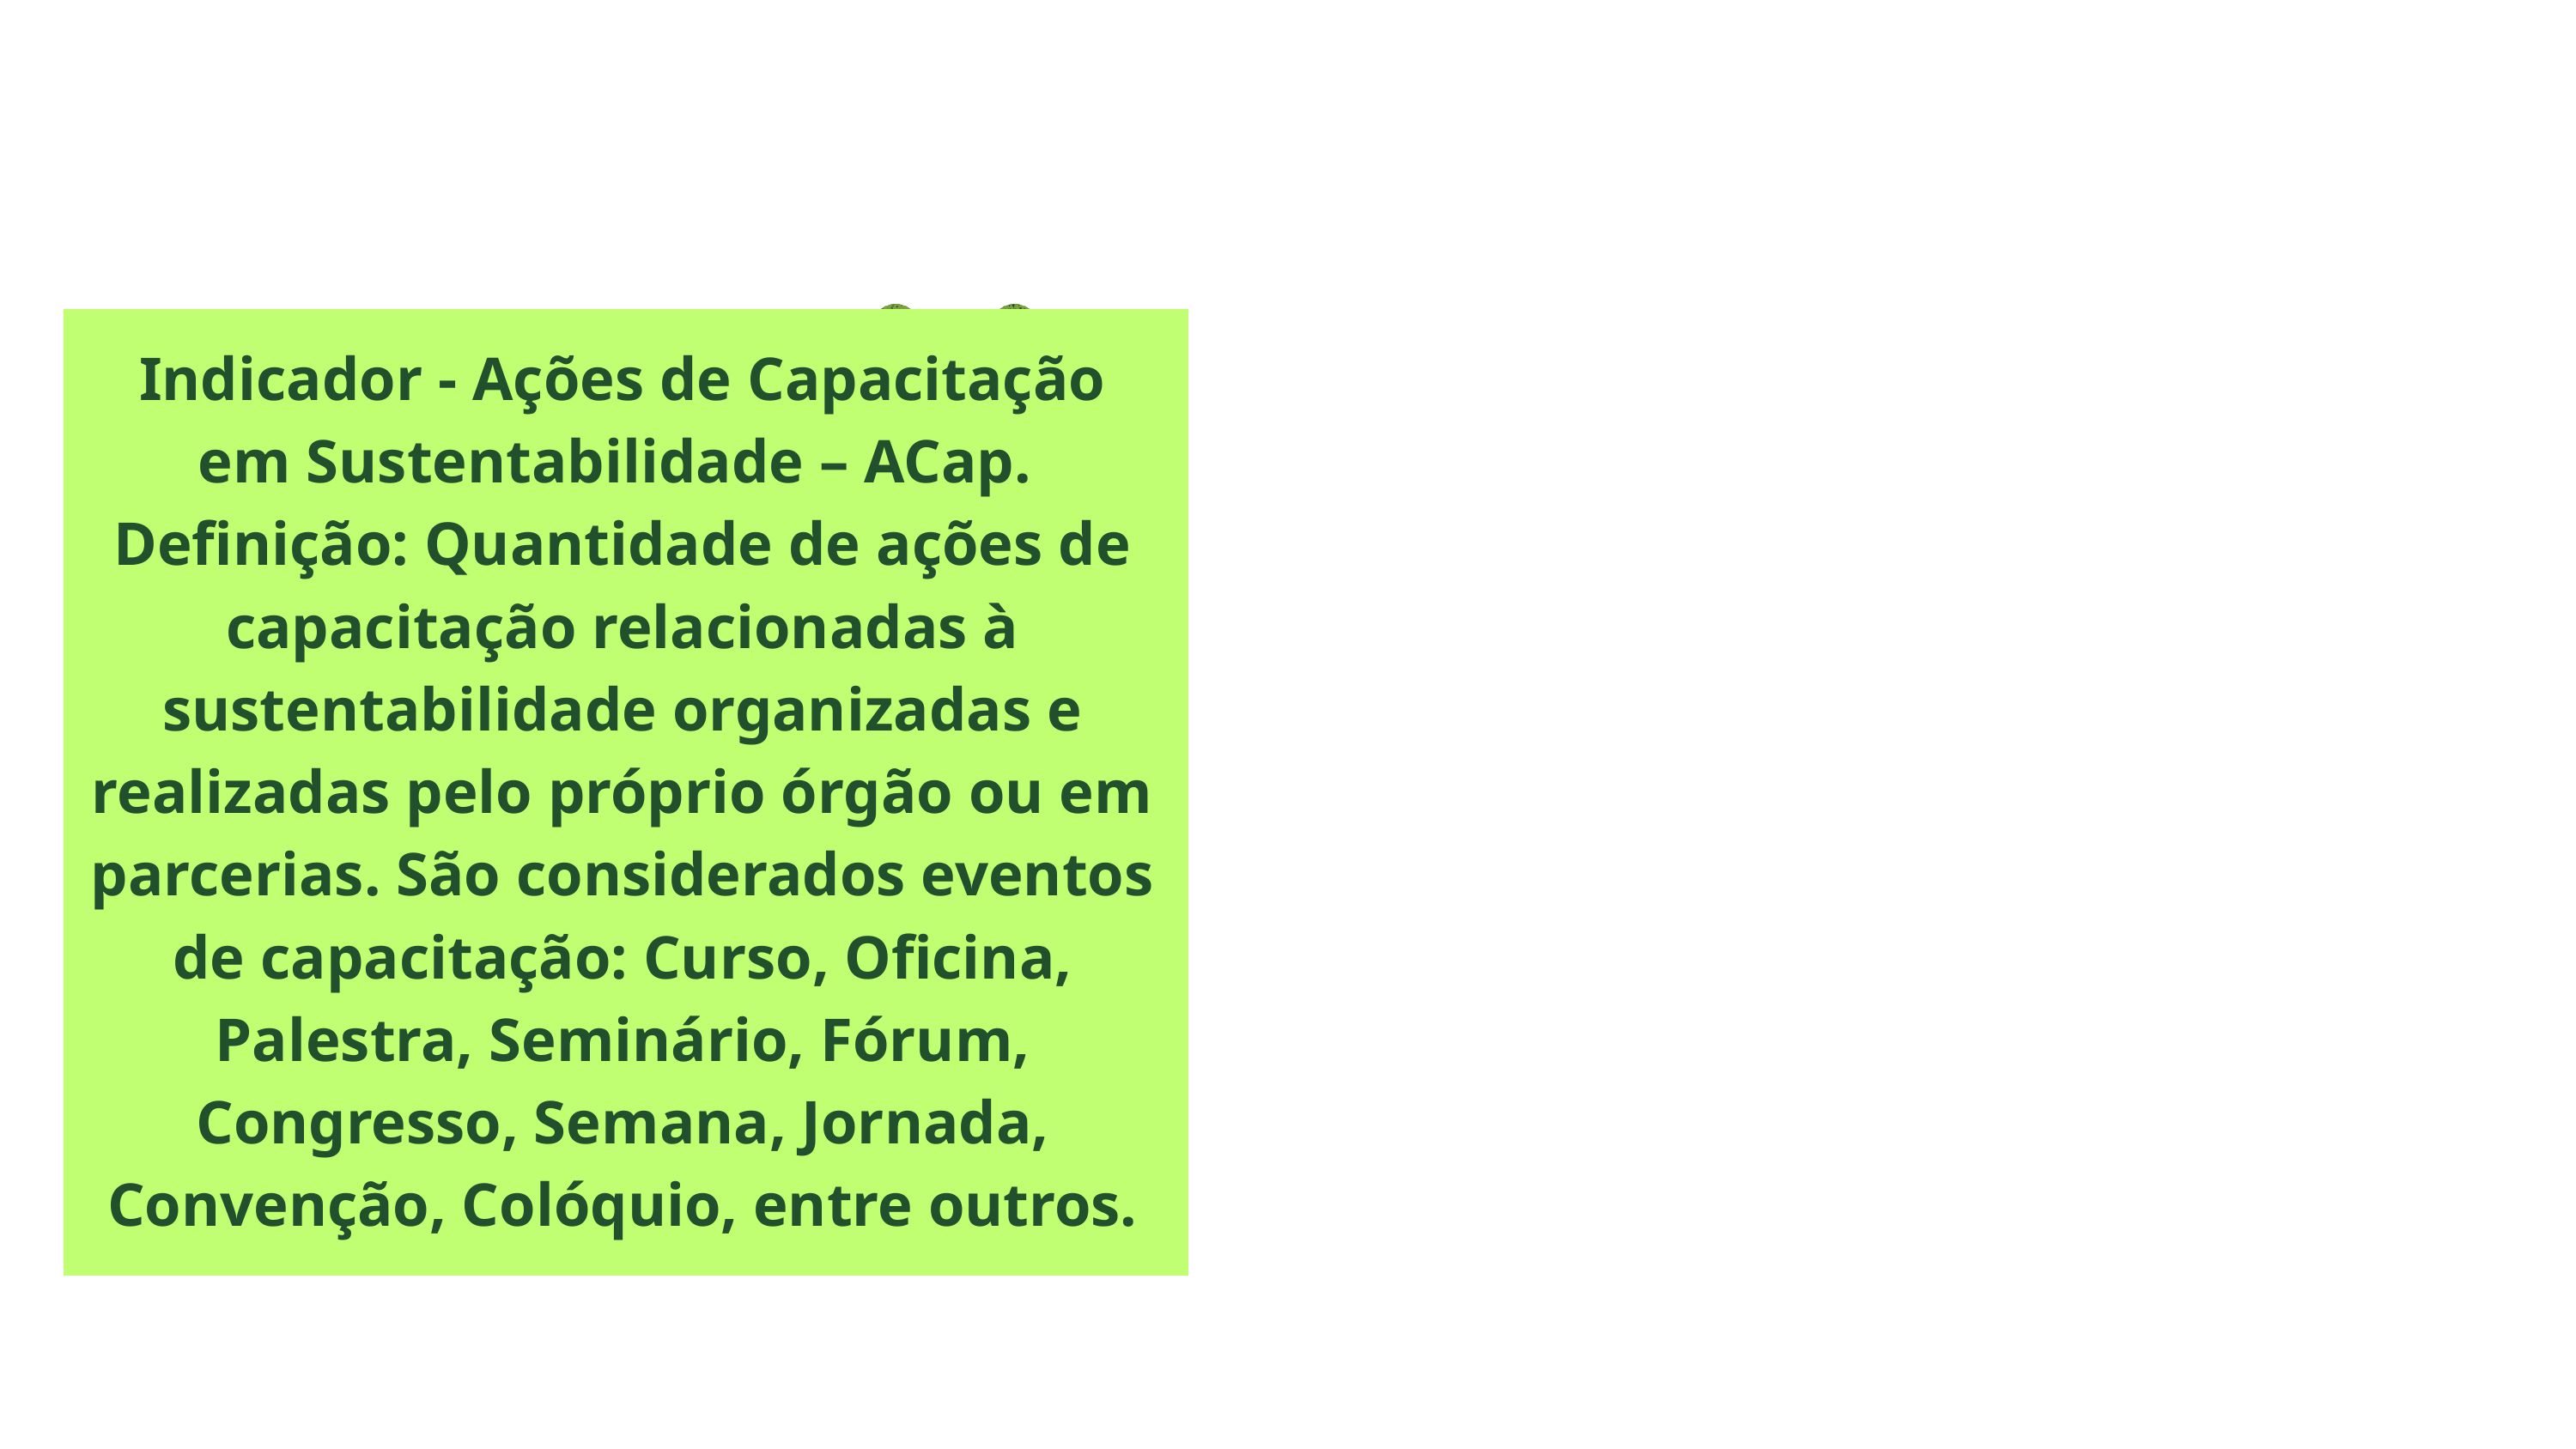

Fórmula: Quantidade de ações de capacitação de sustentabilidade.
Polaridade: Quanto maior o valor, melhor o desempenho.
Periodicidade: Anual.
Metodologia Análise de Desempenho: Anual
Unidade responsável pelas metas: Setor socioambiental.
Indicador - Ações de Capacitação em Sustentabilidade – ACap.
Definição: Quantidade de ações de capacitação relacionadas à sustentabilidade organizadas e realizadas pelo próprio órgão ou em parcerias. São considerados eventos de capacitação: Curso, Oficina, Palestra, Seminário, Fórum, Congresso, Semana, Jornada, Convenção, Colóquio, entre outros.